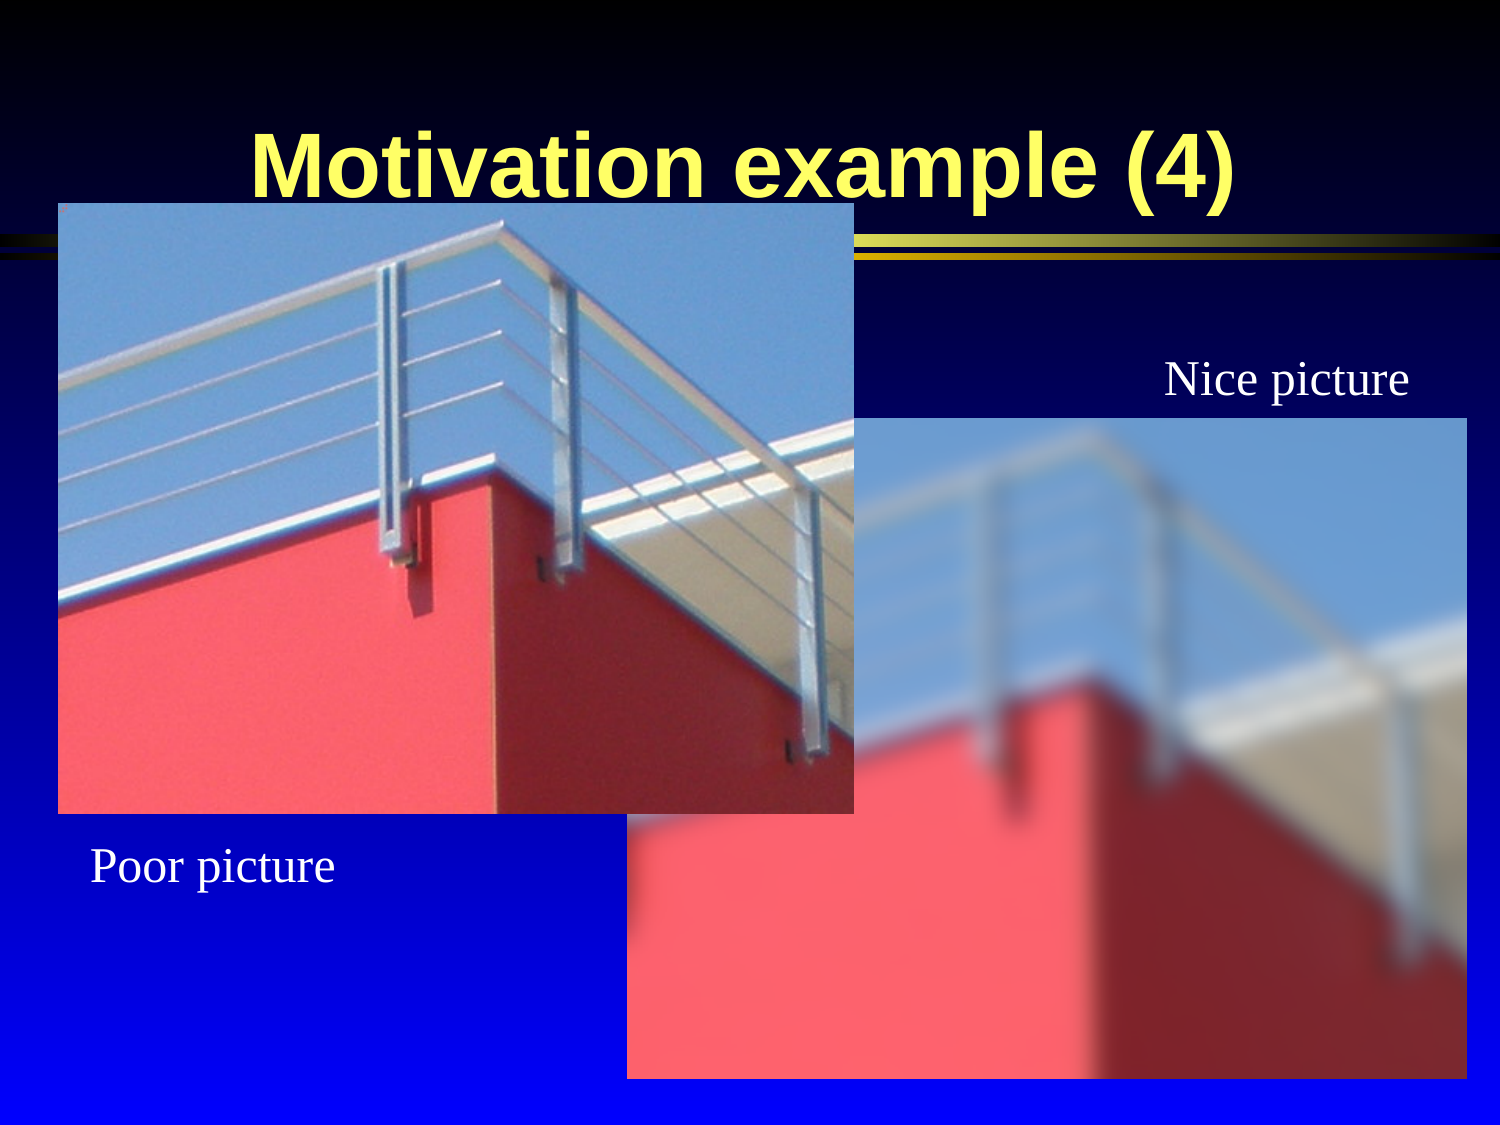

# Motivation example (4)
Nice picture
Poor picture